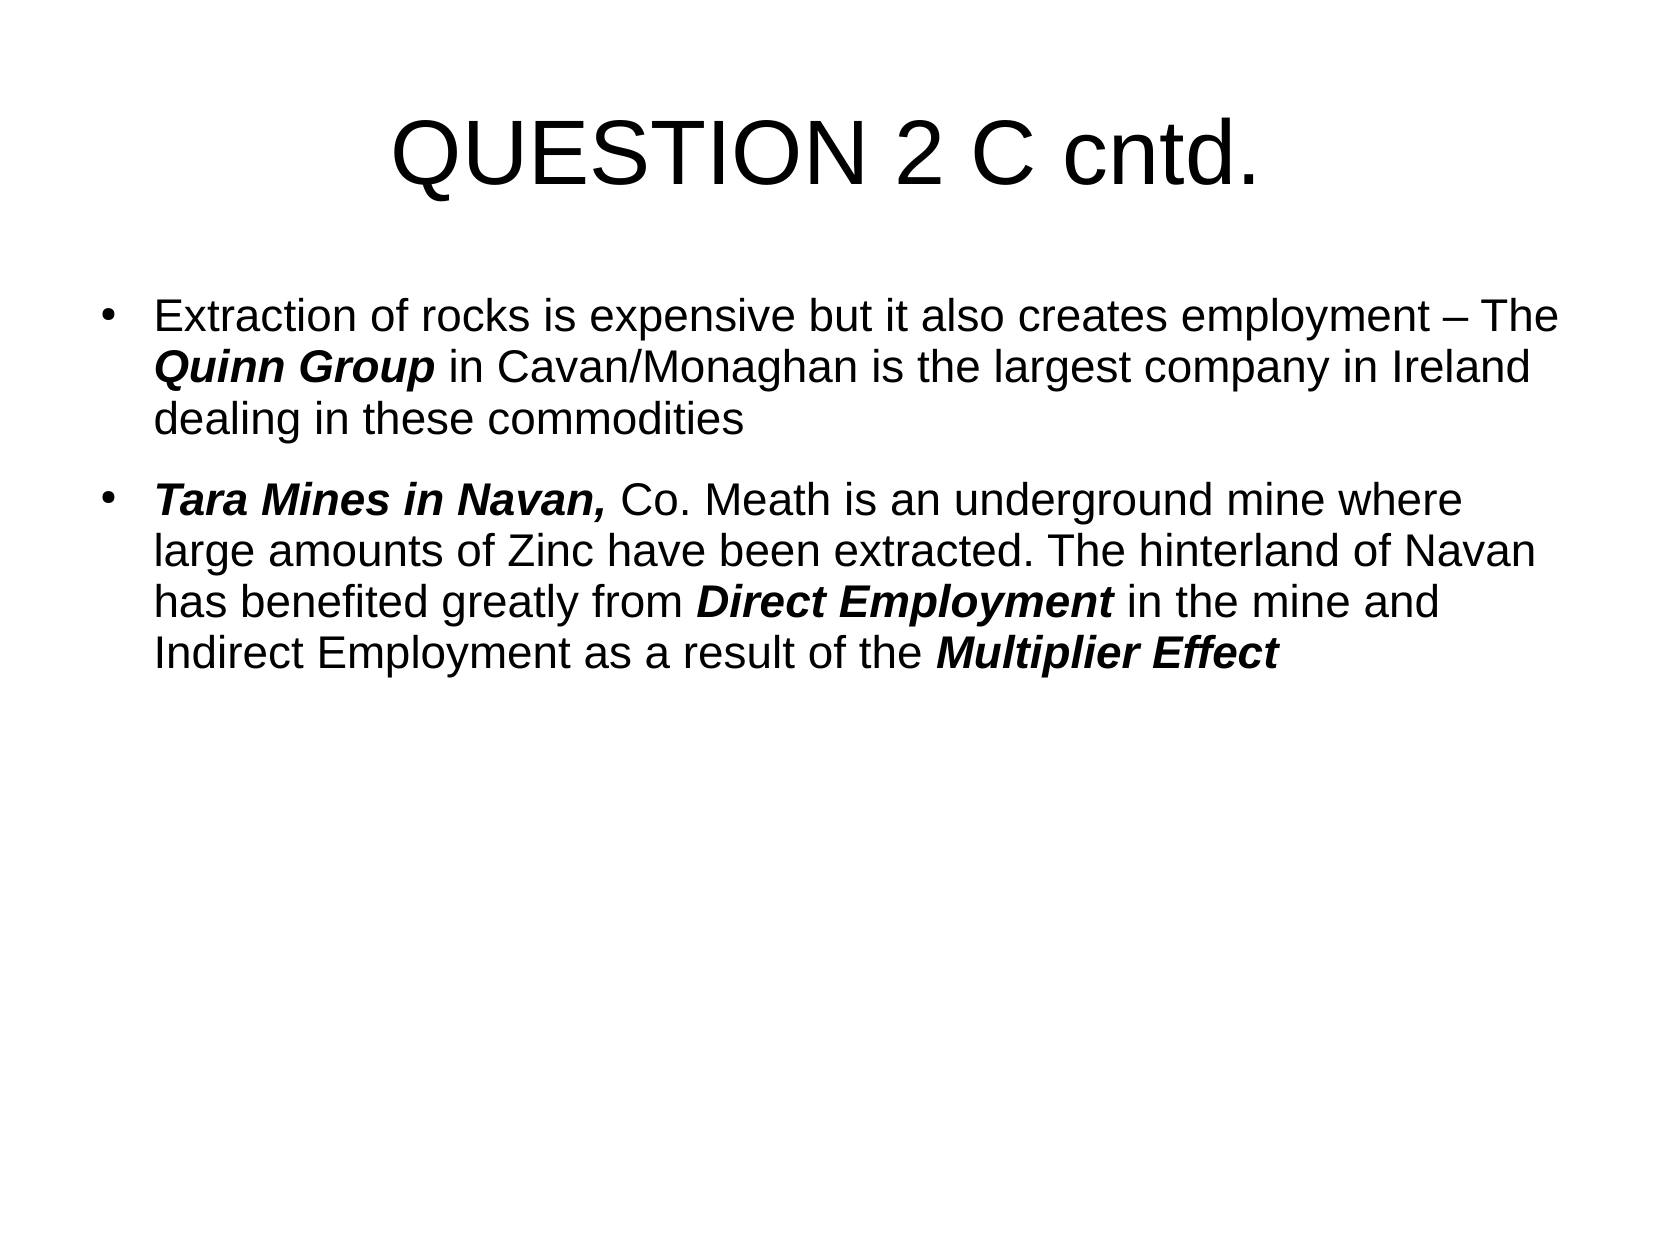

# QUESTION 2 C cntd.
Extraction of rocks is expensive but it also creates employment – The Quinn Group in Cavan/Monaghan is the largest company in Ireland dealing in these commodities
Tara Mines in Navan, Co. Meath is an underground mine where large amounts of Zinc have been extracted. The hinterland of Navan has benefited greatly from Direct Employment in the mine and Indirect Employment as a result of the Multiplier Effect